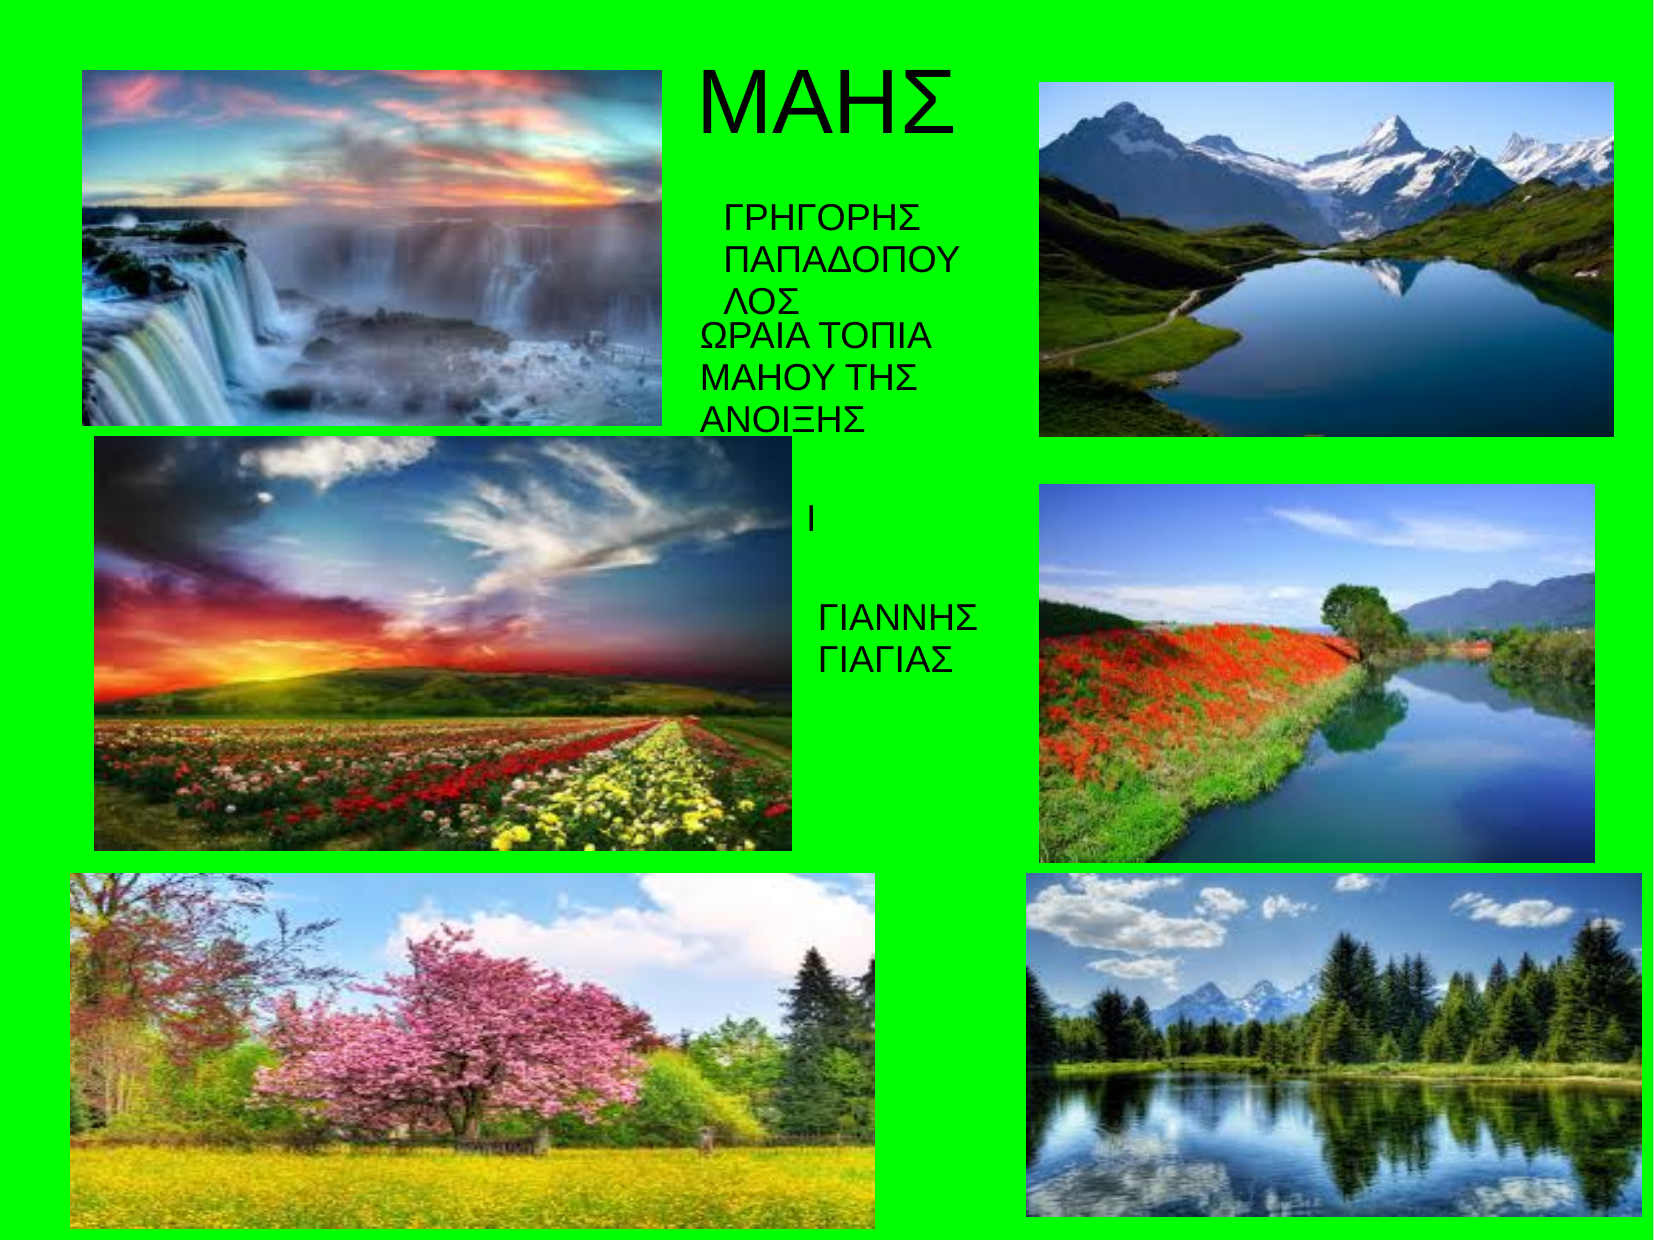

# ΜΑΗΣ
ΓΡΗΓΟΡΗΣ ΠΑΠΑΔΟΠΟΥΛΟΣ
ΩΡΑΙΑ ΤΟΠΙΑ ΜΑΗΟΥ ΤΗΣ ΑΝΟΙΞΗΣ
Ι
ΓΙΑΝΝΗΣ ΓΙΑΓΙΑΣ